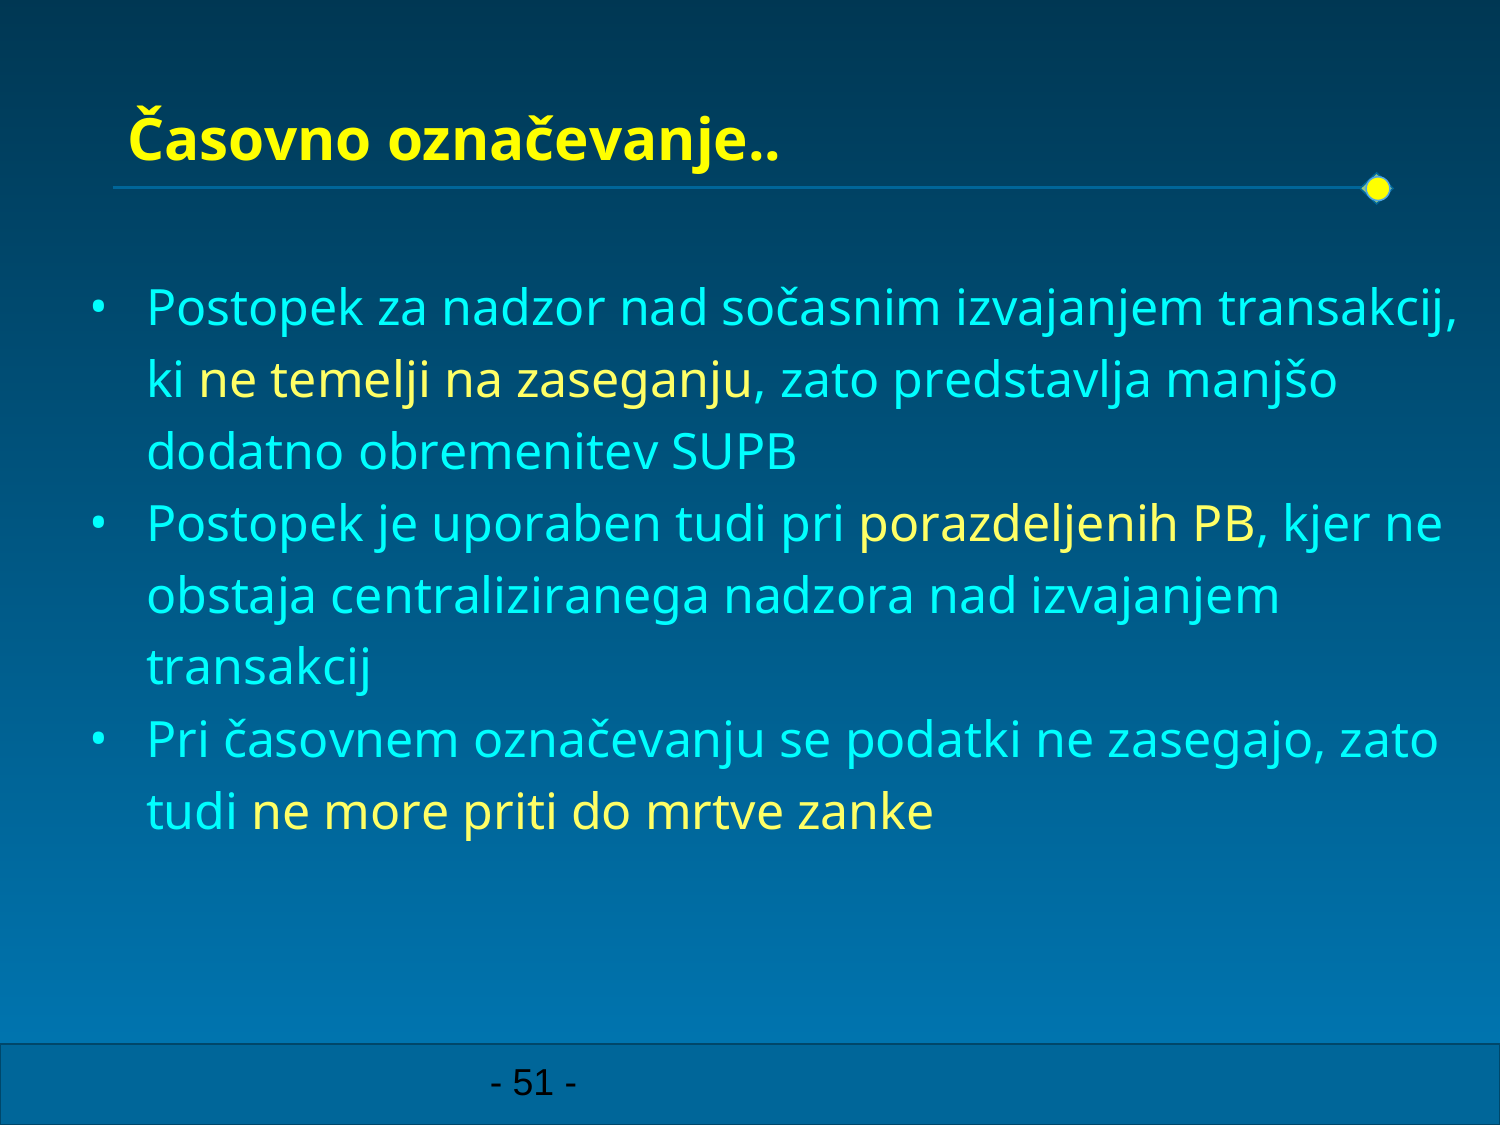

# Časovno označevanje..
Postopek za nadzor nad sočasnim izvajanjem transakcij, ki ne temelji na zaseganju, zato predstavlja manjšo dodatno obremenitev SUPB
Postopek je uporaben tudi pri porazdeljenih PB, kjer ne obstaja centraliziranega nadzora nad izvajanjem transakcij
Pri časovnem označevanju se podatki ne zasegajo, zato tudi ne more priti do mrtve zanke